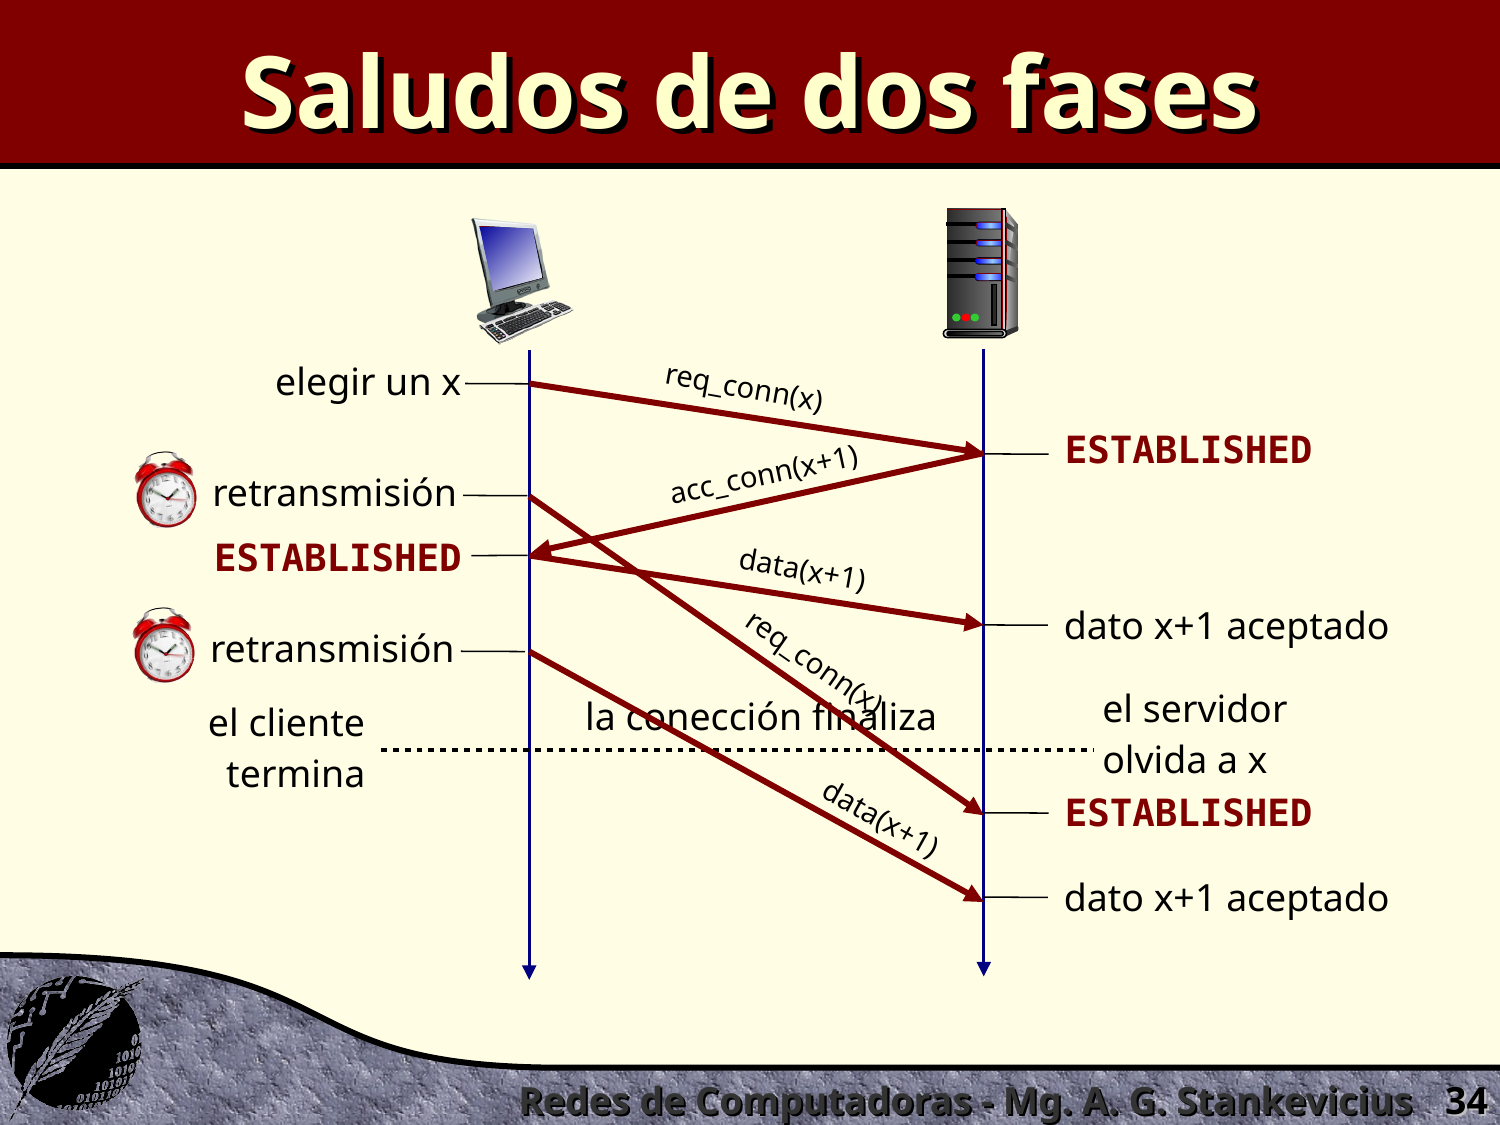

# Saludos de dos fases
	req_conn(x)
elegir un x
ESTABLISHED
acc_conn(x+1)
retransmisión
		req_conn(x)
		data(x+1)
ESTABLISHED
dato x+1 aceptado
retransmisión
			data(x+1)
el servidor
olvida a x
la conección finaliza
el cliente
termina
ESTABLISHED
dato x+1 aceptado
34